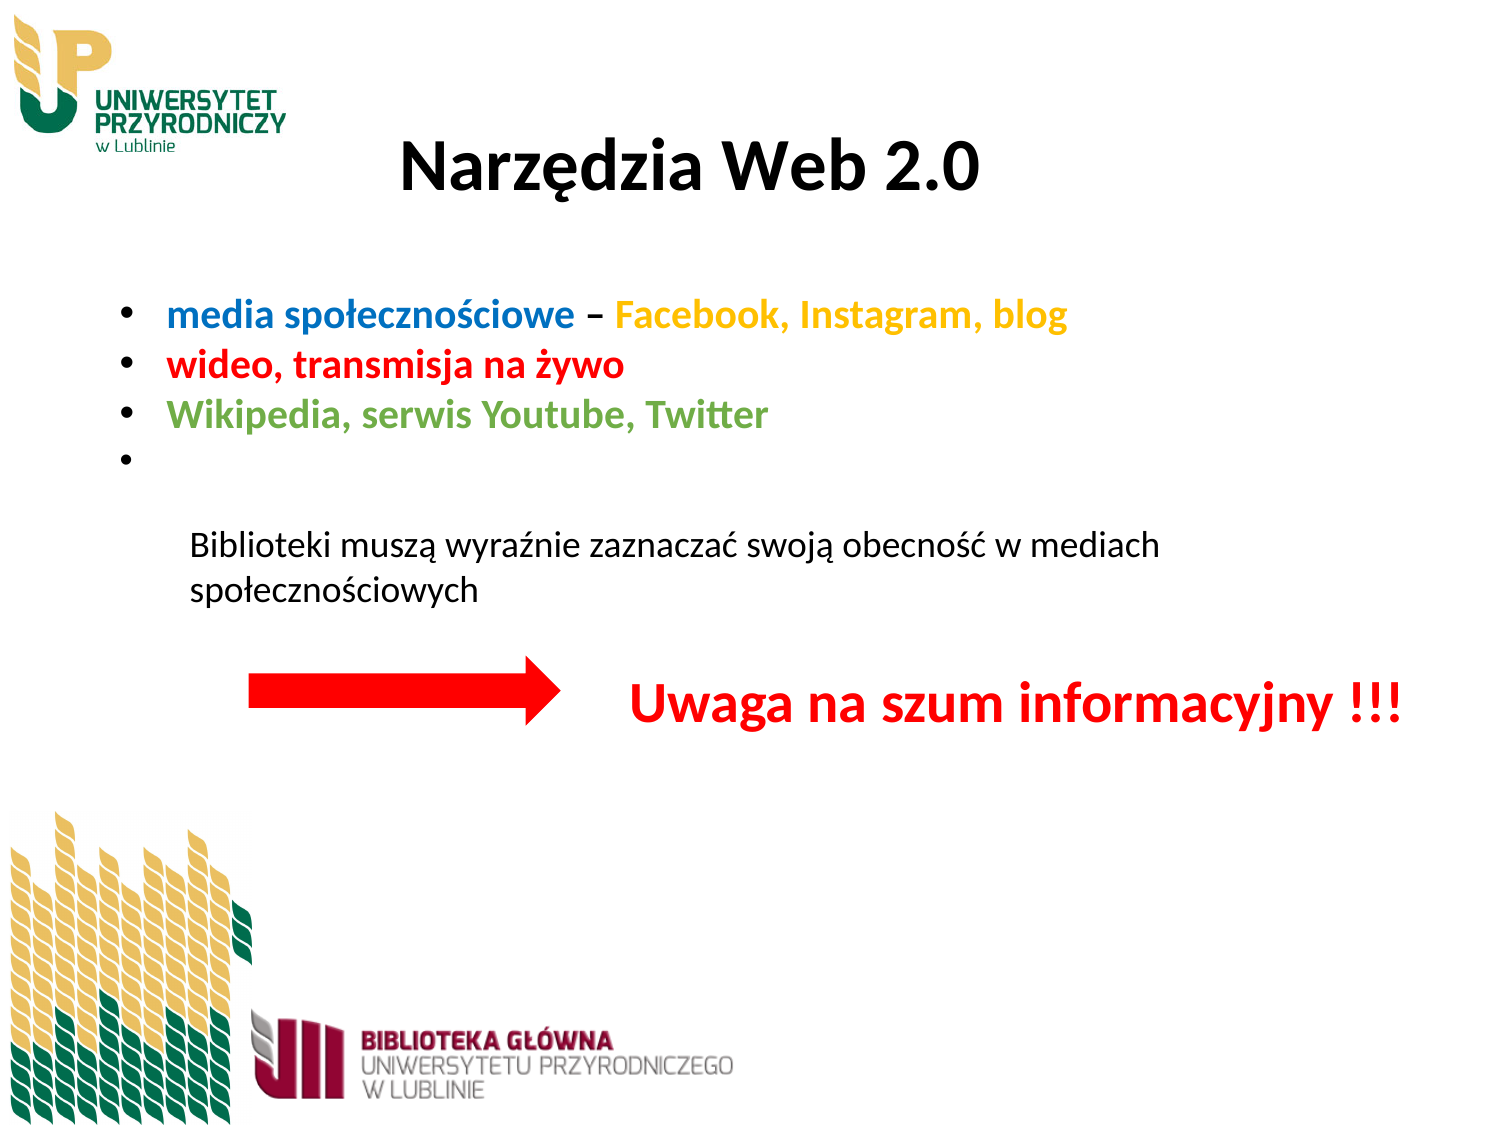

Narzędzia Web 2.0
media społecznościowe – Facebook, Instagram, blog
wideo, transmisja na żywo
Wikipedia, serwis Youtube, Twitter
Biblioteki muszą wyraźnie zaznaczać swoją obecność w mediach społecznościowych
Uwaga na szum informacyjny !!!